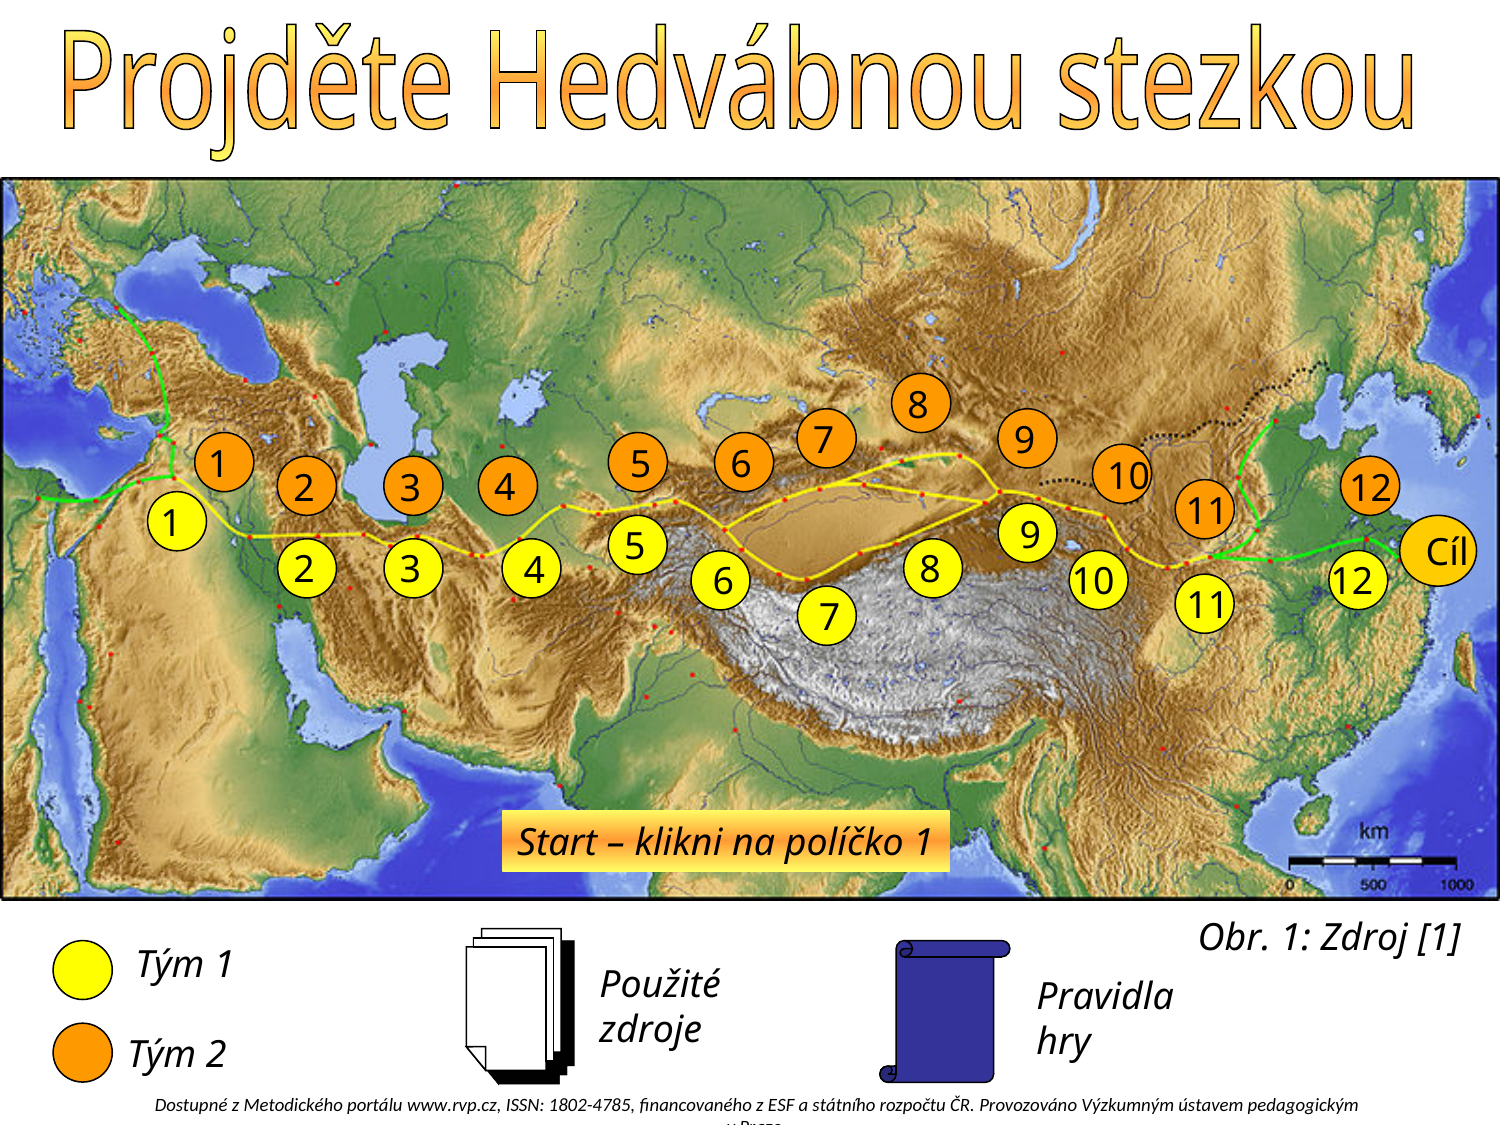

Projděte Hedvábnou stezkou
8
7
9
1
5
6
10
4
2
3
12
11
1
9
5
Cíl
2
3
8
4
6
10
12
11
7
Start – klikni na políčko 1
Obr. 1: Zdroj [1]
Tým 1
Použité zdroje
Pravidla hry
Tým 2
Dostupné z Metodického portálu www.rvp.cz, ISSN: 1802-4785, financovaného z ESF a státního rozpočtu ČR. Provozováno Výzkumným ústavem pedagogickým v Praze.